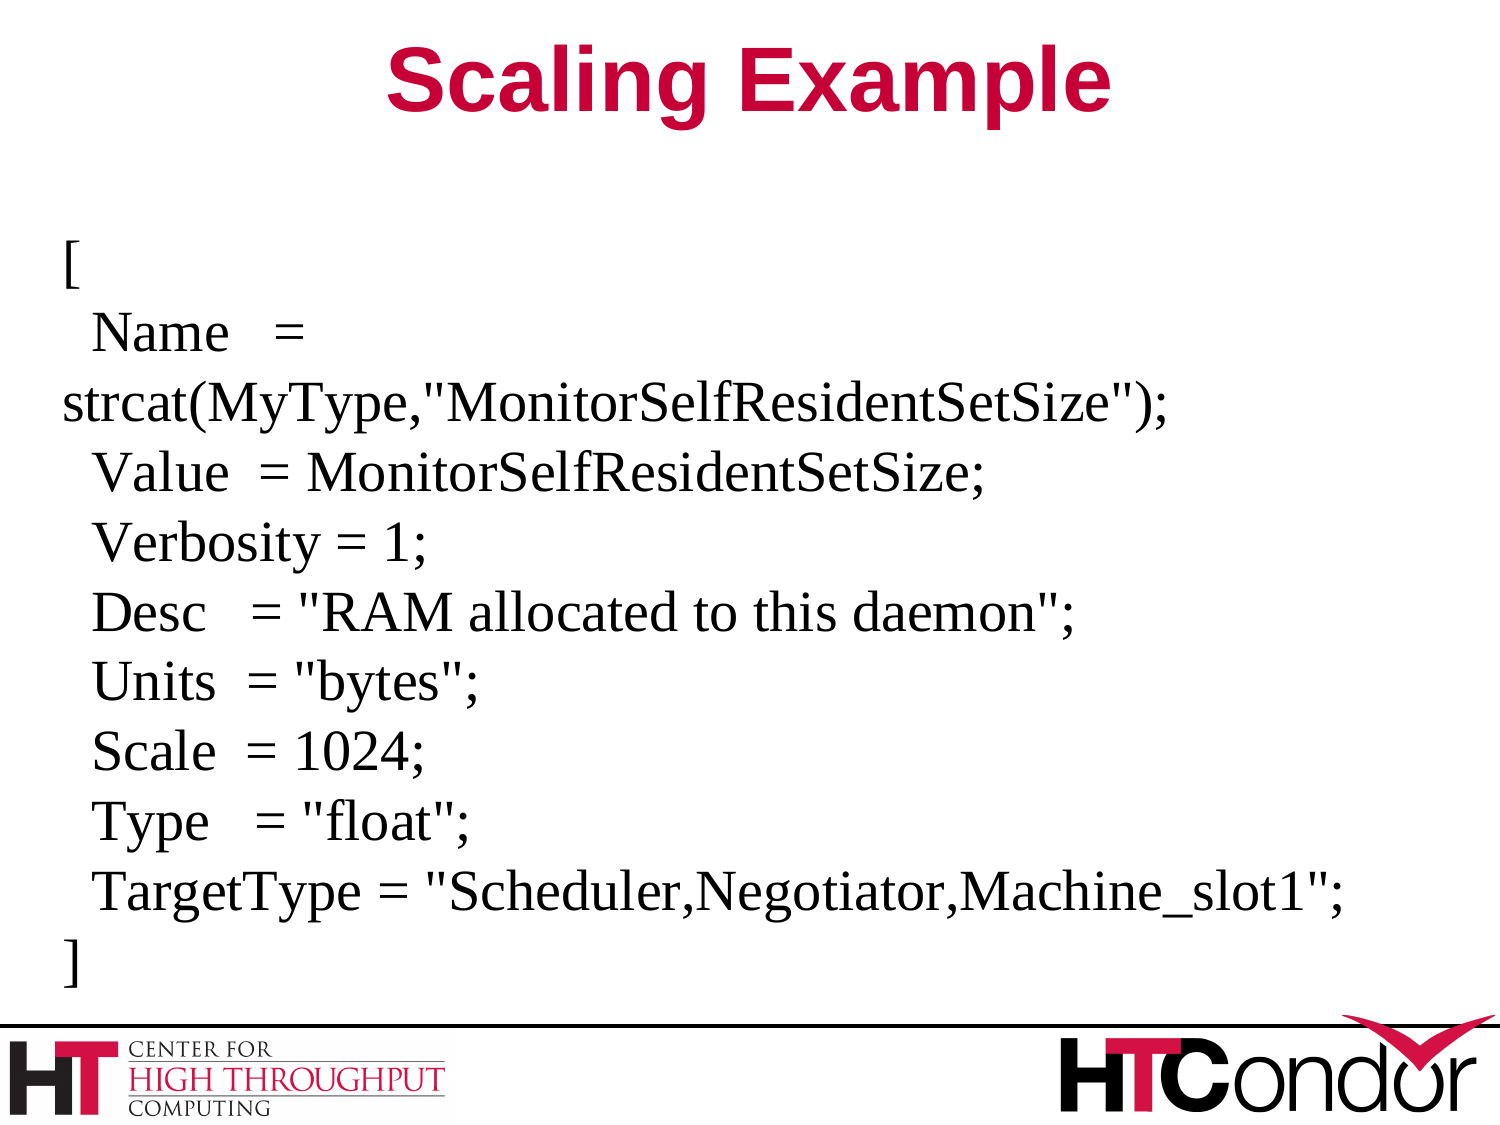

# Scaling Example
[
 Name = strcat(MyType,"MonitorSelfResidentSetSize");
 Value = MonitorSelfResidentSetSize;
 Verbosity = 1;
 Desc = "RAM allocated to this daemon";
 Units = "bytes";
 Scale = 1024;
 Type = "float";
 TargetType = "Scheduler,Negotiator,Machine_slot1";
]